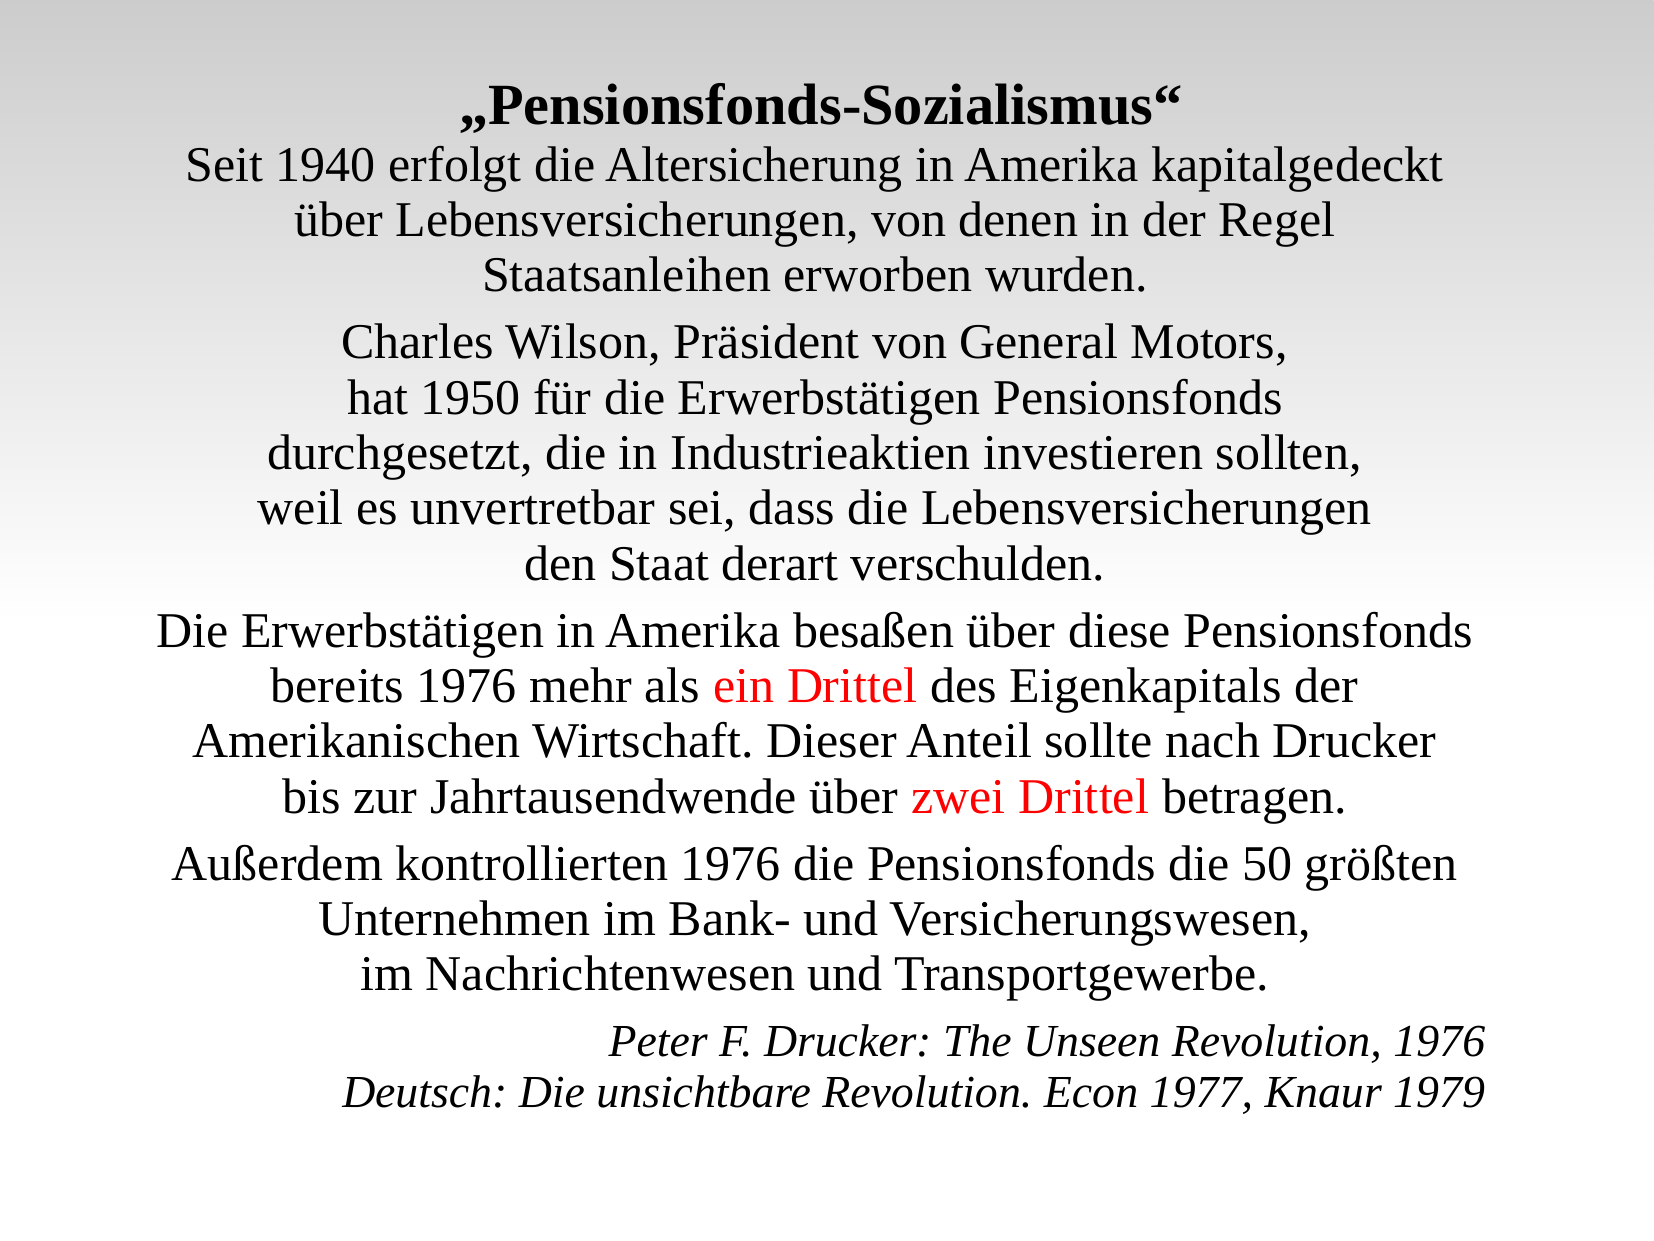

„Pensionsfonds-Sozialismus“
Seit 1940 erfolgt die Altersicherung in Amerika kapitalgedeckt
über Lebensversicherungen, von denen in der Regel
Staatsanleihen erworben wurden.
Charles Wilson, Präsident von General Motors,
hat 1950 für die Erwerbstätigen Pensionsfonds
durchgesetzt, die in Industrieaktien investieren sollten,
weil es unvertretbar sei, dass die Lebensversicherungen
den Staat derart verschulden.
Die Erwerbstätigen in Amerika besaßen über diese Pensionsfonds
bereits 1976 mehr als ein Drittel des Eigenkapitals der
Amerikanischen Wirtschaft. Dieser Anteil sollte nach Drucker
bis zur Jahrtausendwende über zwei Drittel betragen.
Außerdem kontrollierten 1976 die Pensionsfonds die 50 größten
Unternehmen im Bank- und Versicherungswesen,
im Nachrichtenwesen und Transportgewerbe.
Peter F. Drucker: The Unseen Revolution, 1976
Deutsch: Die unsichtbare Revolution. Econ 1977, Knaur 1979